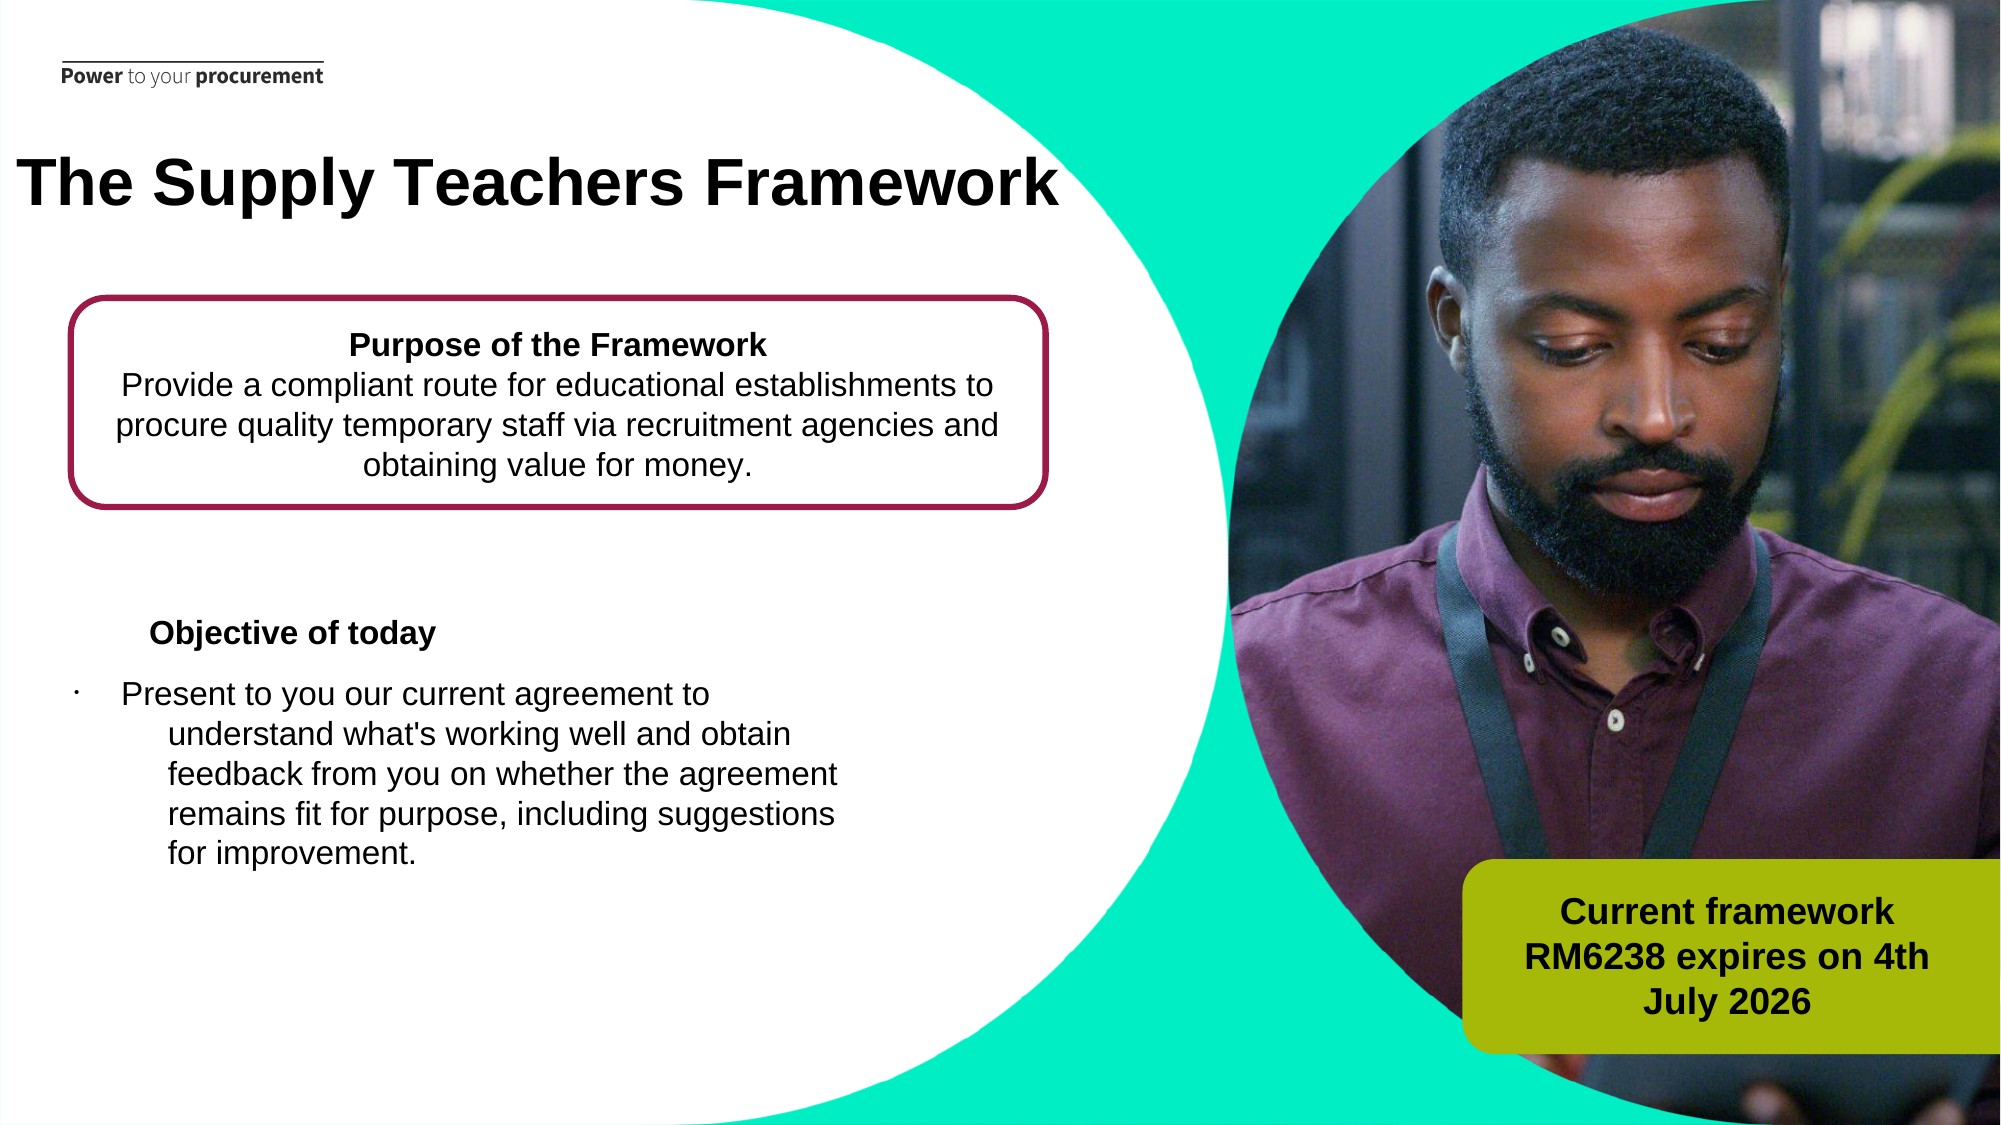

# The Supply Teachers Framework
Purpose of the Framework
Provide a compliant route for educational establishments to procure quality temporary staff via recruitment agencies and obtaining value for money.
Objective of today
Present to you our current agreement to understand what's working well and obtain feedback from you on whether the agreement remains fit for purpose, including suggestions for improvement.
Current framework RM6238 expires on 4th July 2026